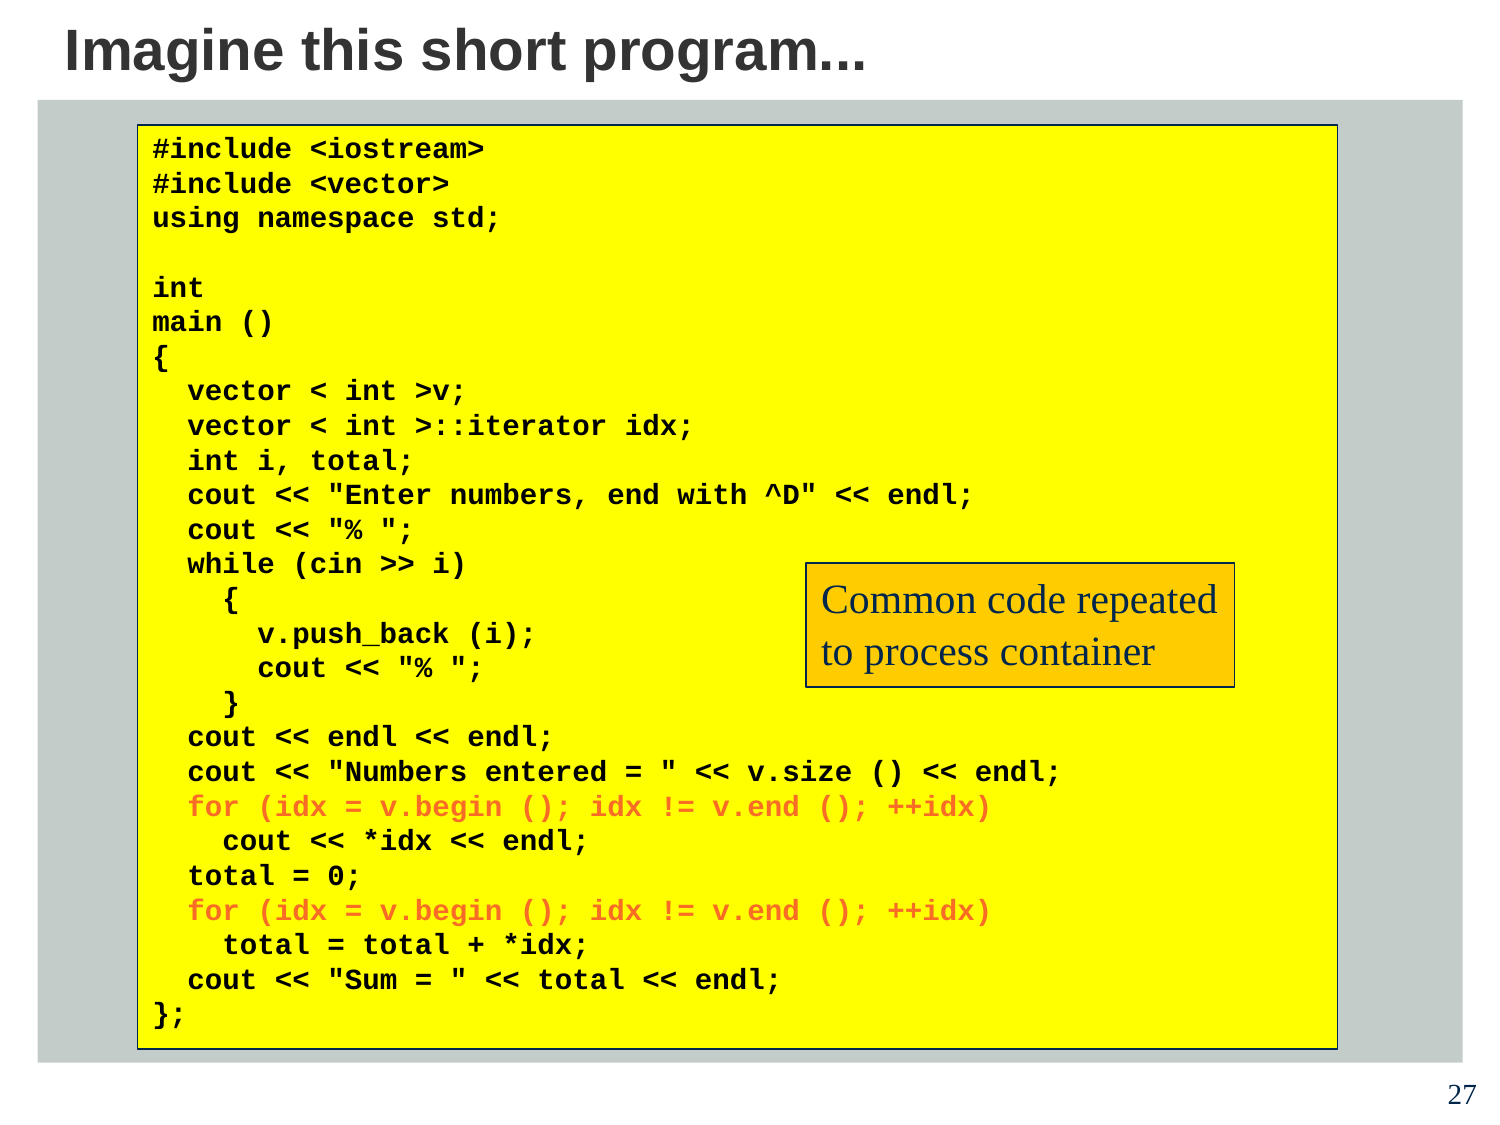

# Imagine this short program...
#include <iostream>
#include <vector>
using namespace std;
int
main ()
{
 vector < int >v;
 vector < int >::iterator idx;
 int i, total;
 cout << "Enter numbers, end with ^D" << endl;
 cout << "% ";
 while (cin >> i)
 {
 v.push_back (i);
 cout << "% ";
 }
 cout << endl << endl;
 cout << "Numbers entered = " << v.size () << endl;
 for (idx = v.begin (); idx != v.end (); ++idx)
 cout << *idx << endl;
 total = 0;
 for (idx = v.begin (); idx != v.end (); ++idx)
 total = total + *idx;
 cout << "Sum = " << total << endl;
};
Common code repeated to process container